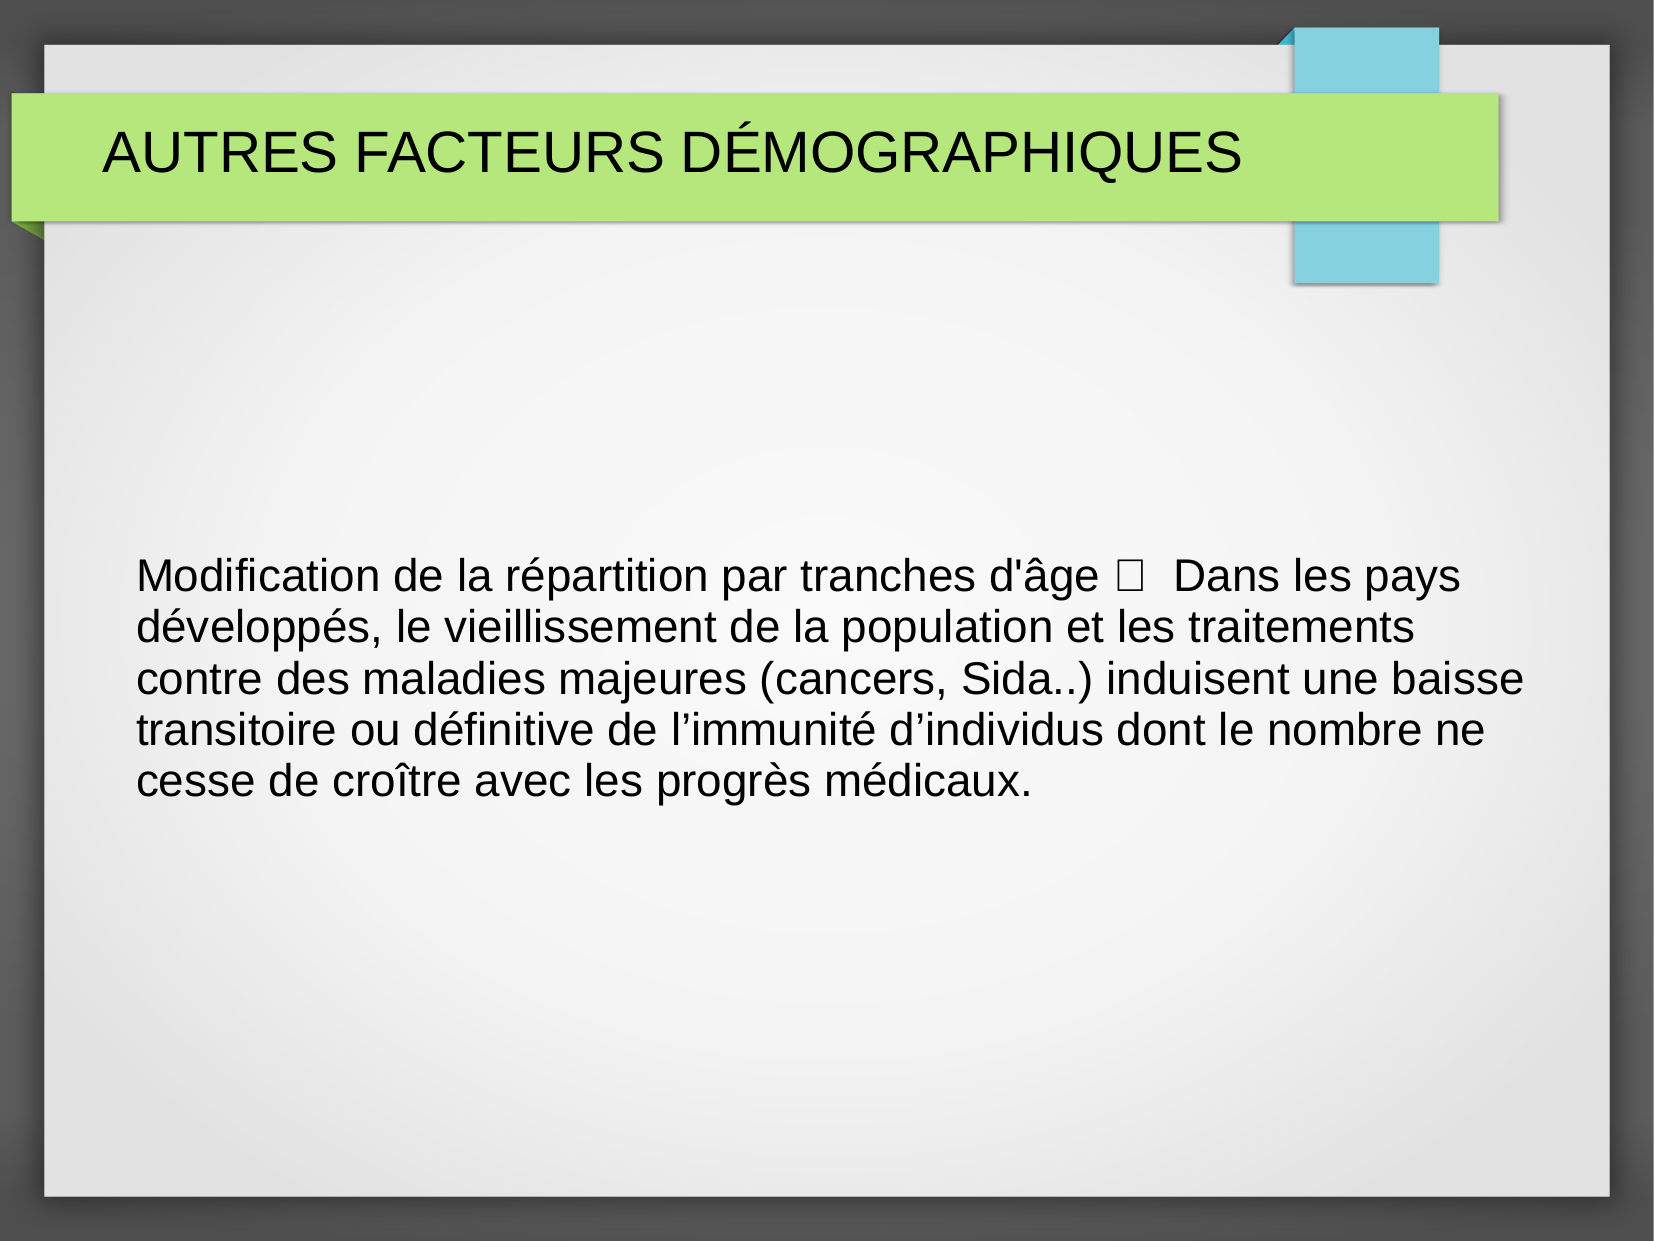

# AUTRES FACTEURS DÉMOGRAPHIQUES
Modification de la répartition par tranches d'âge  Dans les pays développés, le vieillissement de la population et les traitements contre des maladies majeures (cancers, Sida..) induisent une baisse transitoire ou définitive de l’immunité d’individus dont le nombre ne cesse de croître avec les progrès médicaux.